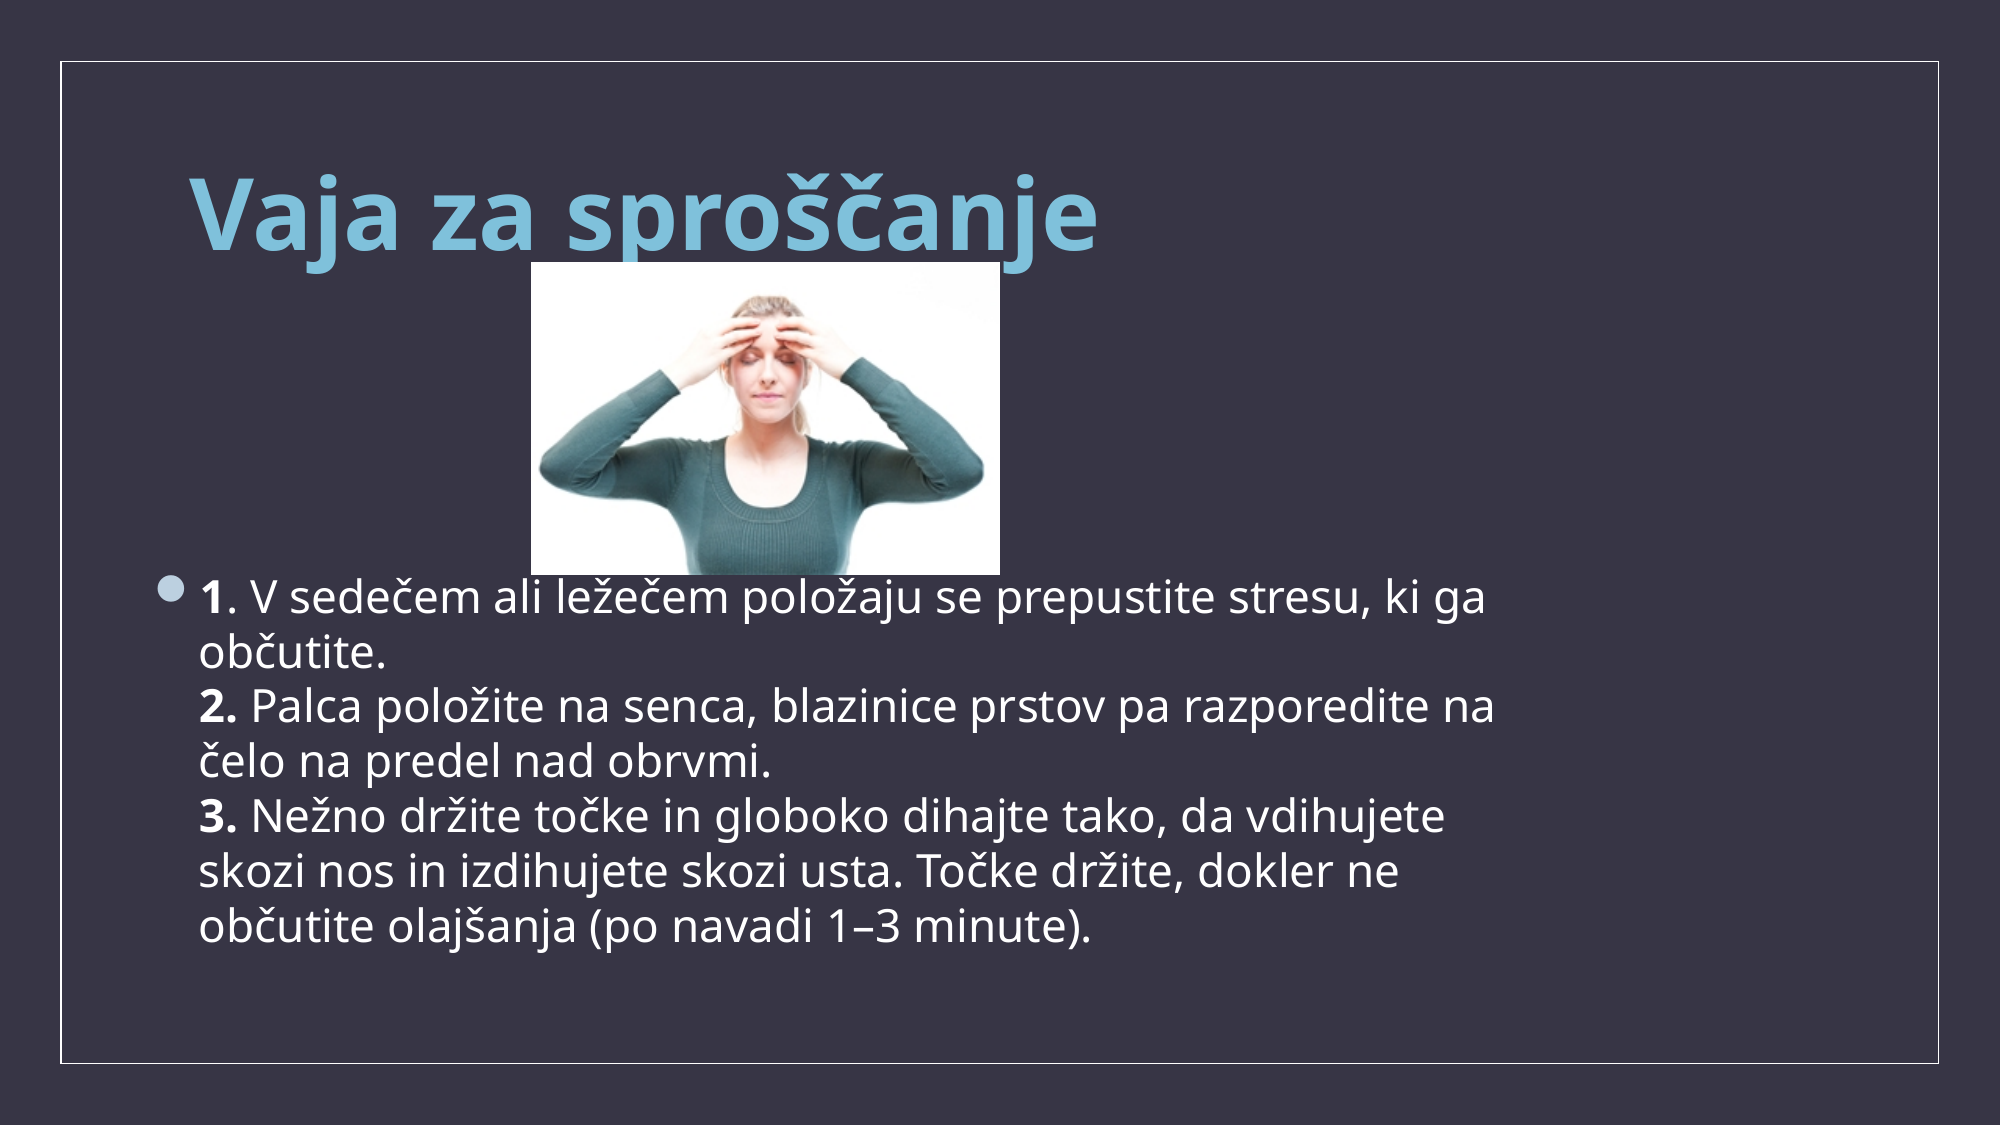

# Vaja za sproščanje
1. V sedečem ali ležečem položaju se prepustite stresu, ki ga občutite.
2. Palca položite na senca, blazinice prstov pa razporedite na čelo na predel nad obrvmi.
3. Nežno držite točke in globoko dihajte tako, da vdihujete skozi nos in izdihujete skozi usta. Točke držite, dokler ne občutite olajšanja (po navadi 1–3 minute).